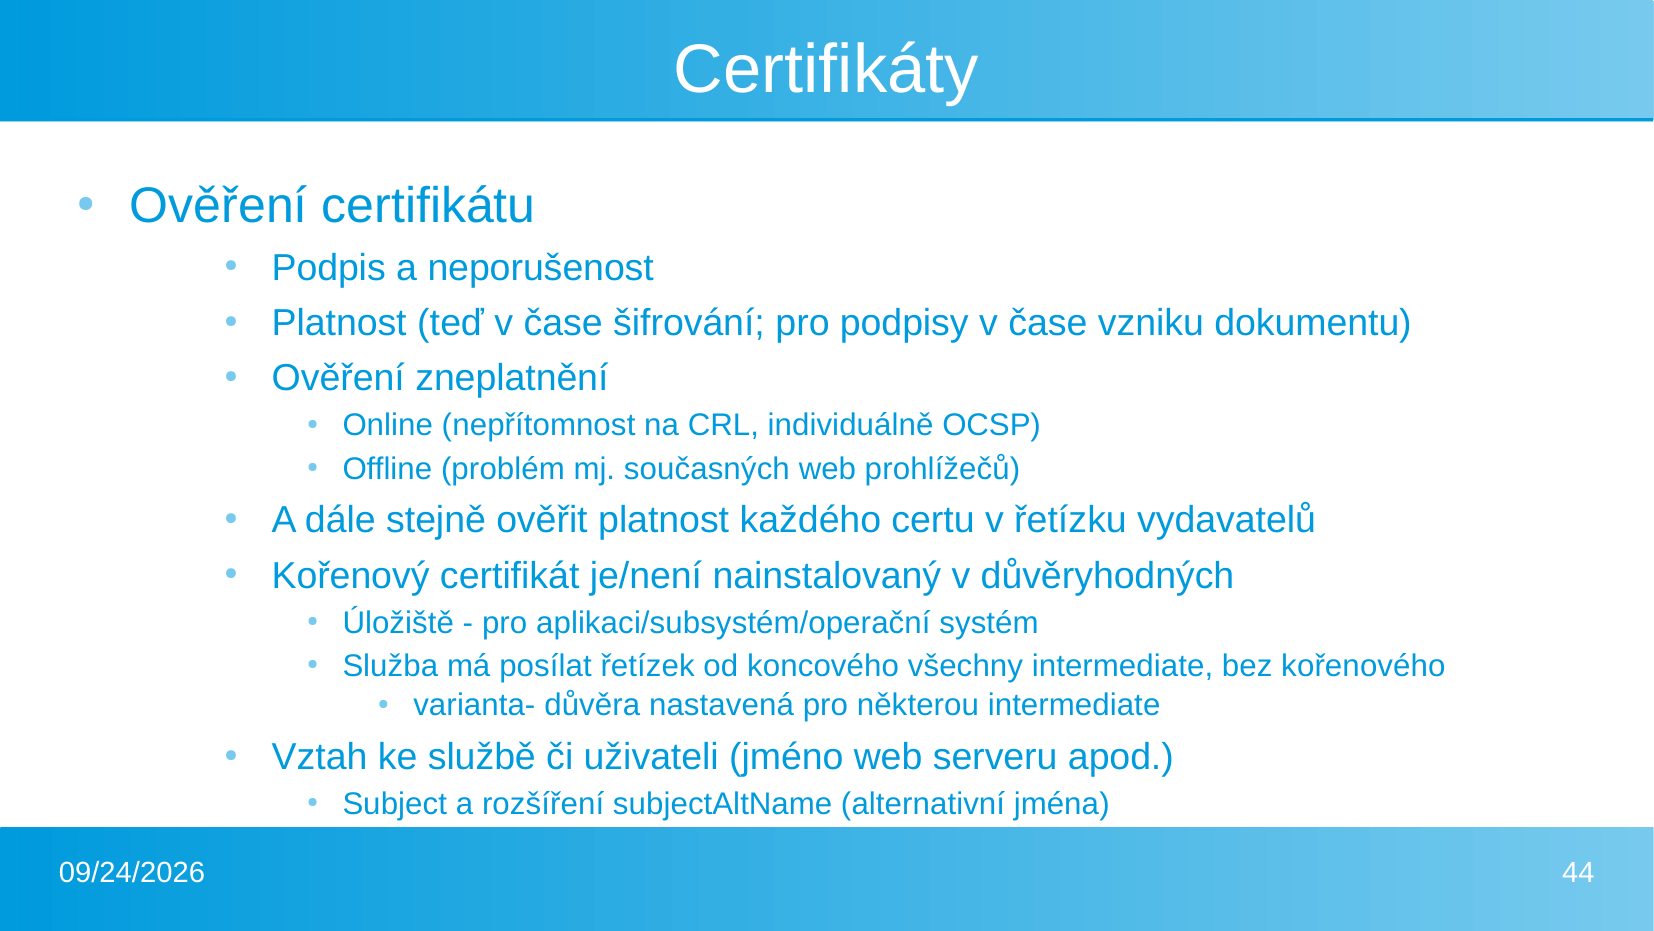

# Certifikáty
Ověření certifikátu
Podpis a neporušenost
Platnost (teď v čase šifrování; pro podpisy v čase vzniku dokumentu)
Ověření zneplatnění
Online (nepřítomnost na CRL, individuálně OCSP)
Offline (problém mj. současných web prohlížečů)
A dále stejně ověřit platnost každého certu v řetízku vydavatelů
Kořenový certifikát je/není nainstalovaný v důvěryhodných
Úložiště - pro aplikaci/subsystém/operační systém
Služba má posílat řetízek od koncového všechny intermediate, bez kořenového
varianta- důvěra nastavená pro některou intermediate
Vztah ke službě či uživateli (jméno web serveru apod.)
Subject a rozšíření subjectAltName (alternativní jména)
44